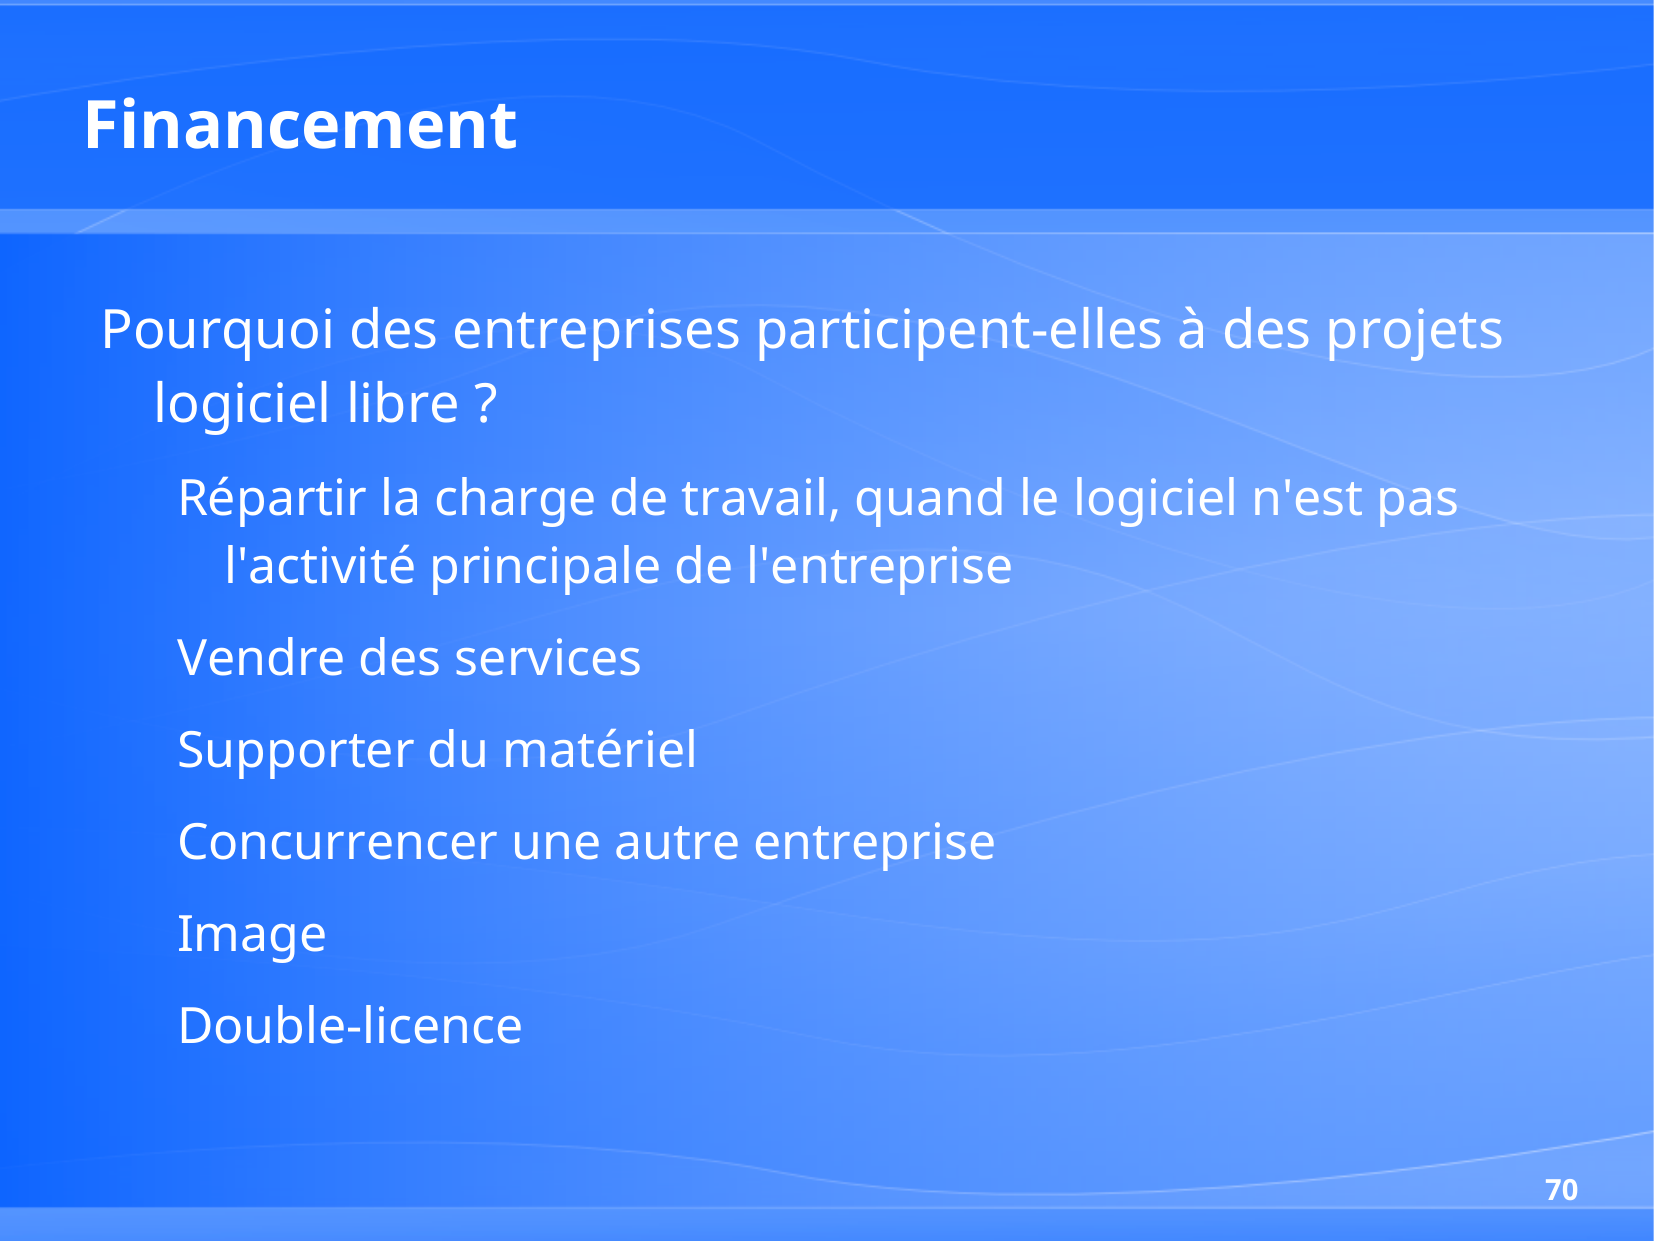

# Financement
Pourquoi des entreprises participent-elles à des projets logiciel libre ?
Répartir la charge de travail, quand le logiciel n'est pas l'activité principale de l'entreprise
Vendre des services
Supporter du matériel
Concurrencer une autre entreprise
Image
Double-licence
70